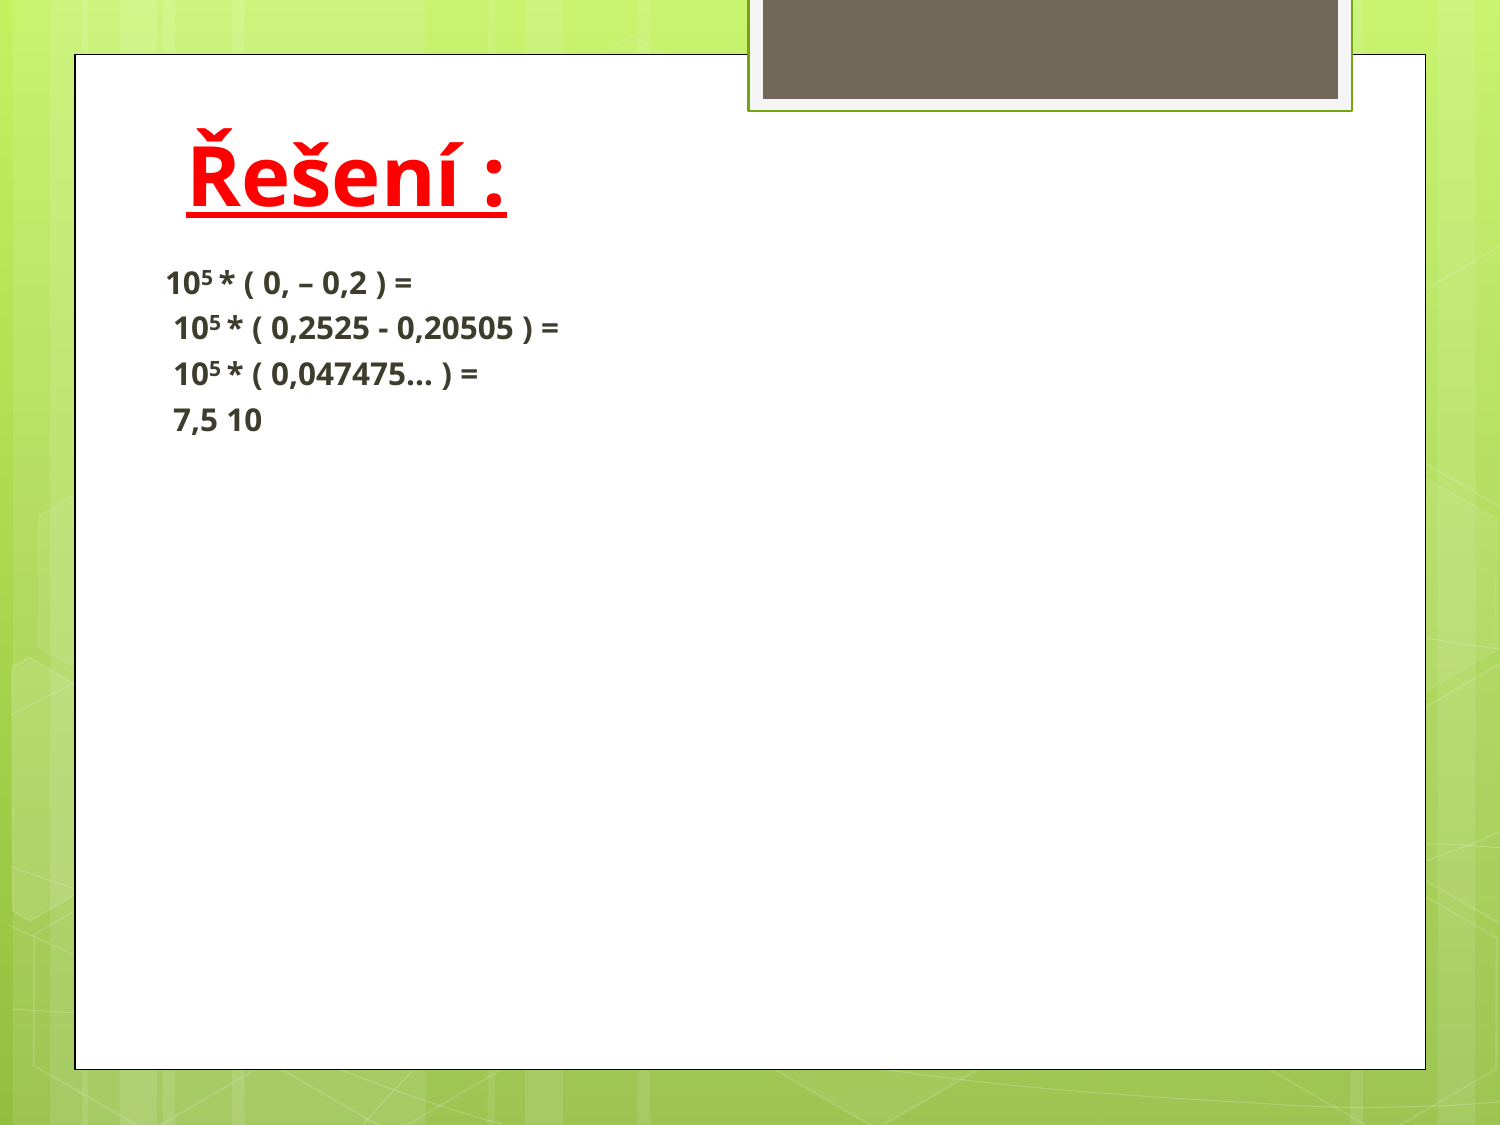

# Řešení :
105 * ( 0, – 0,2 ) =
 105 * ( 0,2525 - 0,20505 ) =
 105 * ( 0,047475… ) =
 7,5 10